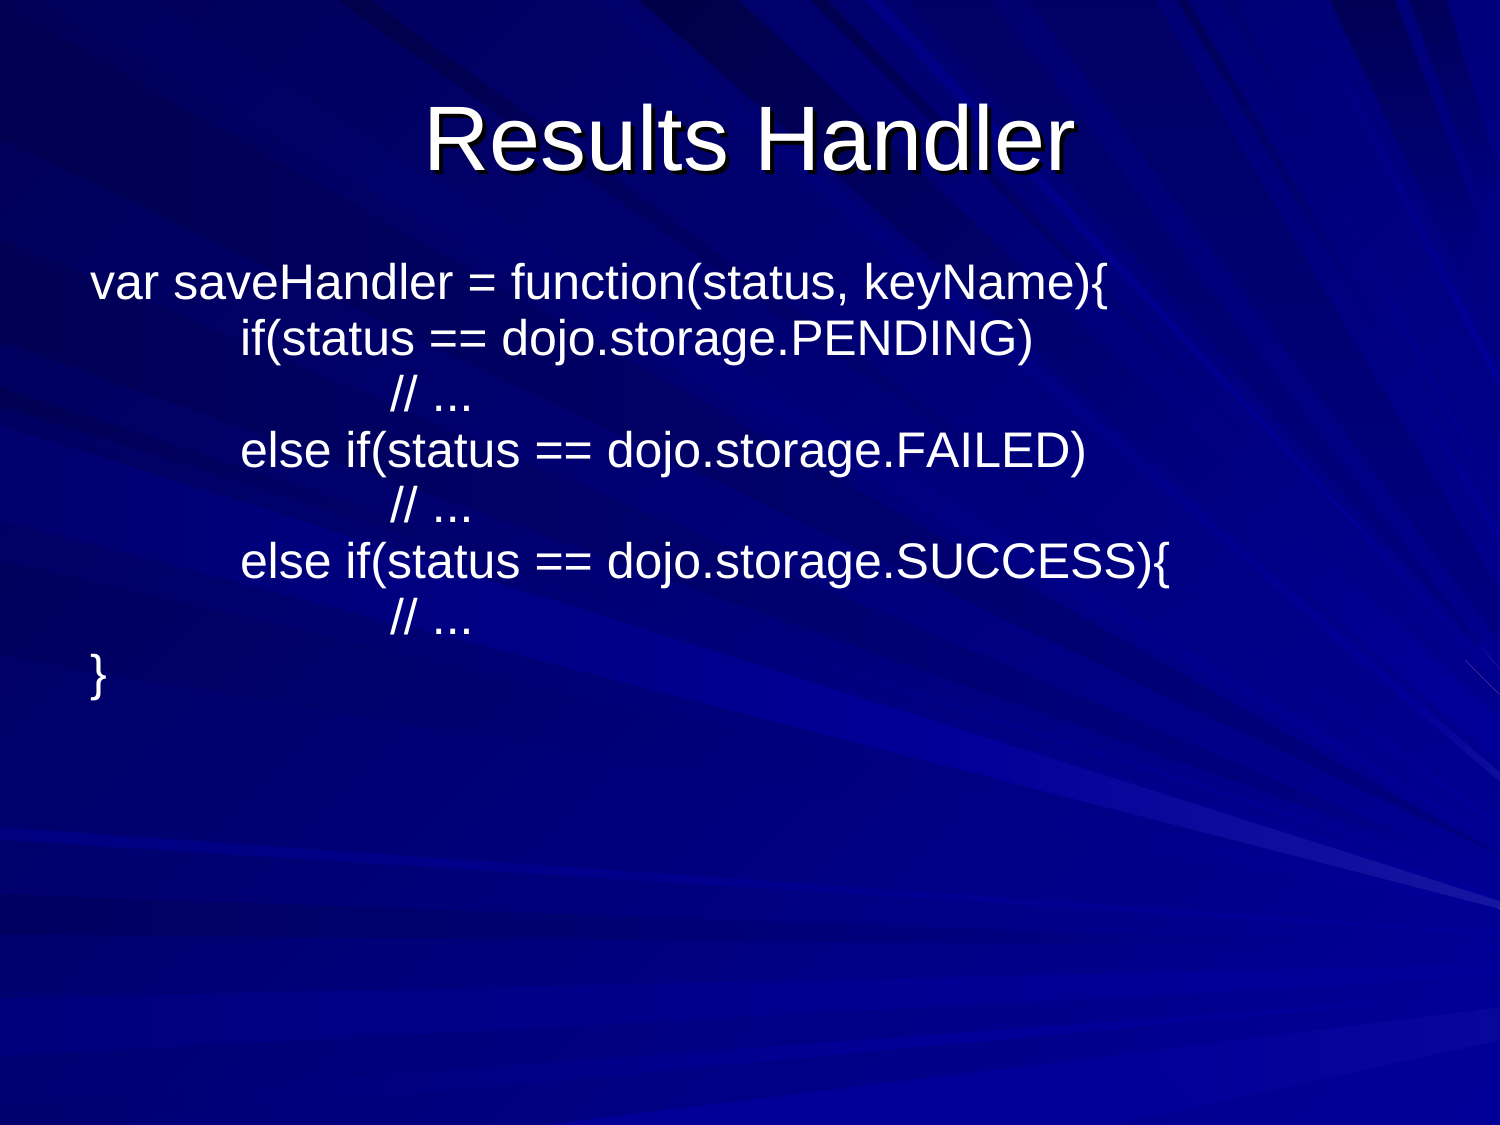

# Results Handler
var saveHandler = function(status, keyName){
	if(status == dojo.storage.PENDING)
		// ...
	else if(status == dojo.storage.FAILED)
		// ...
	else if(status == dojo.storage.SUCCESS){
		// ...
}